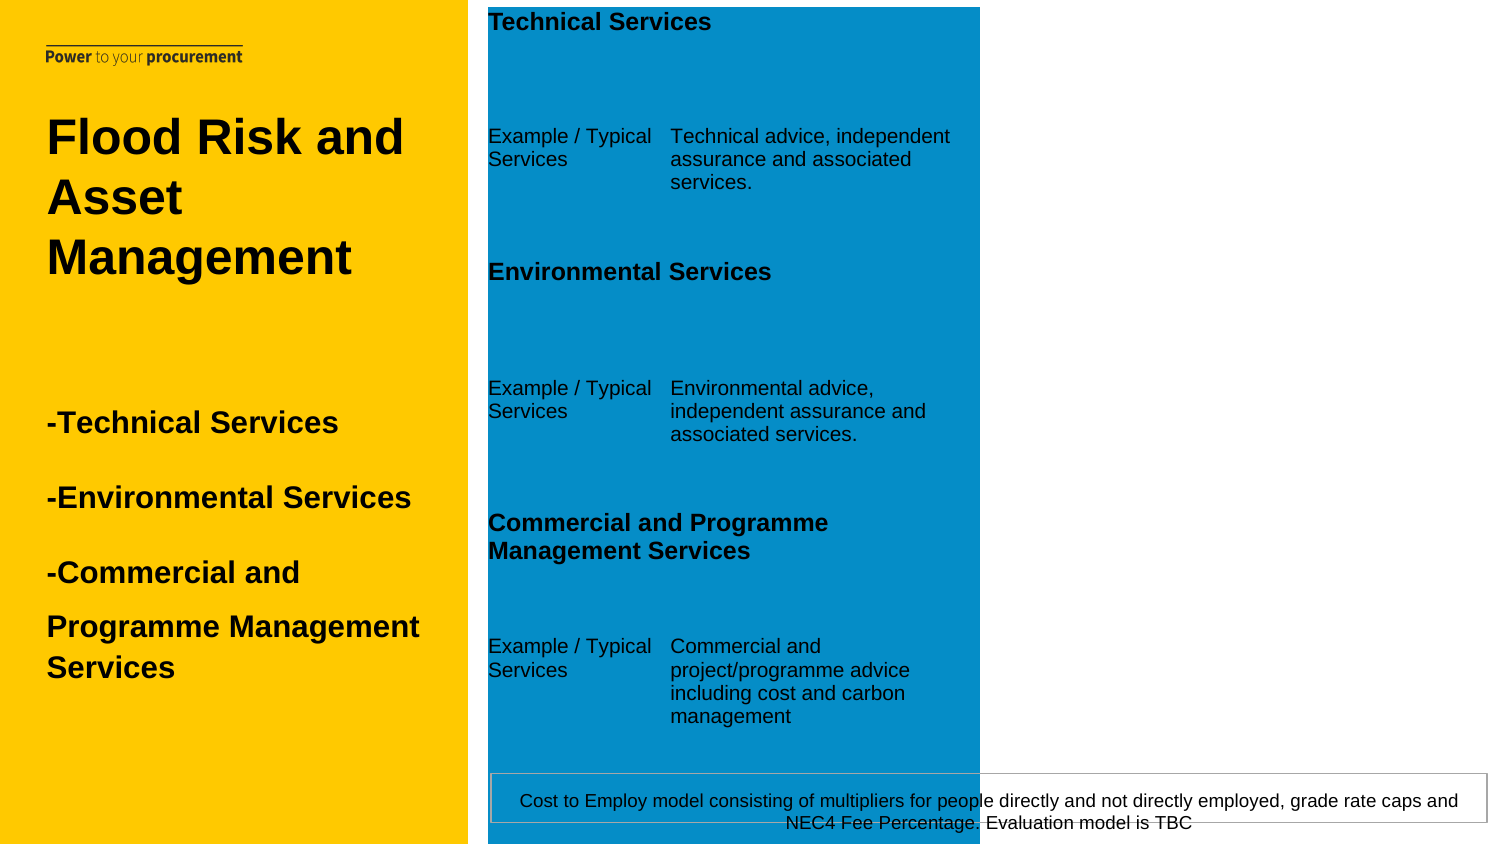

| Technical Services | |
| --- | --- |
| Example / Typical Services | Technical advice, independent assurance and associated services. |
| Number of suppliers | 6-10 |
| Estimated pipeline | £340m |
# Flood Risk and Asset Management
-Technical Services
-Environmental Services
-Commercial and Programme Management Services
| Environmental Services | |
| --- | --- |
| Example / Typical Services | Environmental advice, independent assurance and associated services. |
| Number of suppliers | 4-8 |
| Estimated pipeline | £90m |
| Commercial and Programme Management Services | |
| --- | --- |
| Example / Typical Services | Commercial and project/programme advice including cost and carbon management |
| Number of suppliers | 6-10 |
| Estimated pipeline | £500m |
Cost to Employ model consisting of multipliers for people directly and not directly employed, grade rate caps and NEC4 Fee Percentage. Evaluation model is TBC